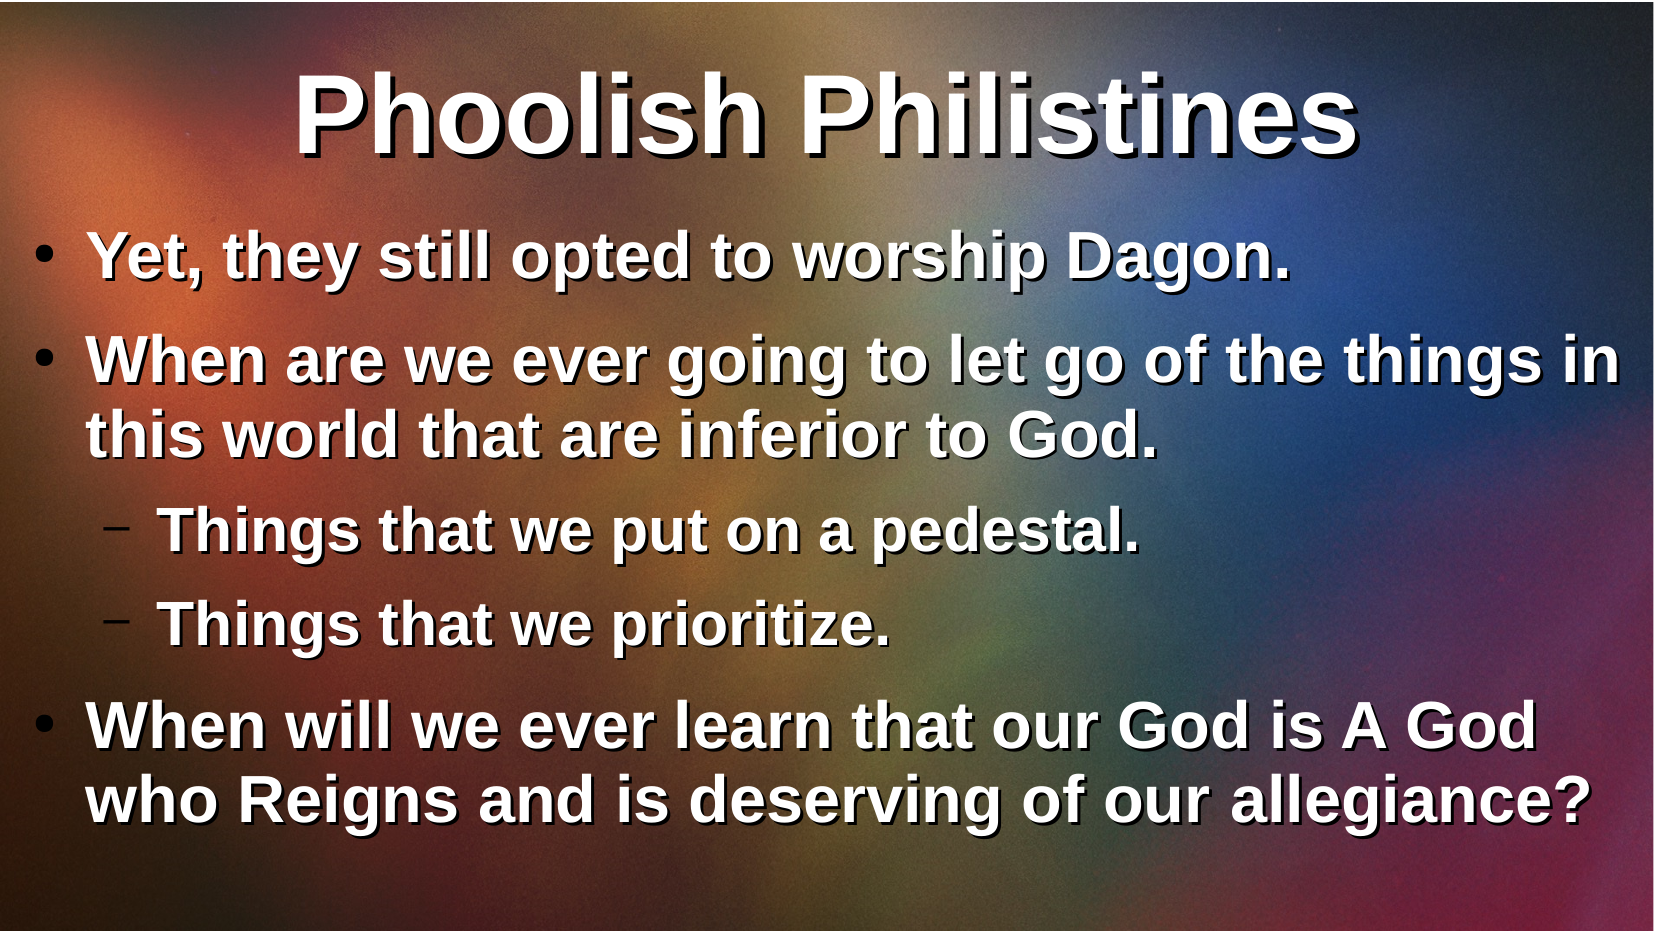

# Phoolish Philistines
Yet, they still opted to worship Dagon.
When are we ever going to let go of the things in this world that are inferior to God.
Things that we put on a pedestal.
Things that we prioritize.
When will we ever learn that our God is A God who Reigns and is deserving of our allegiance?